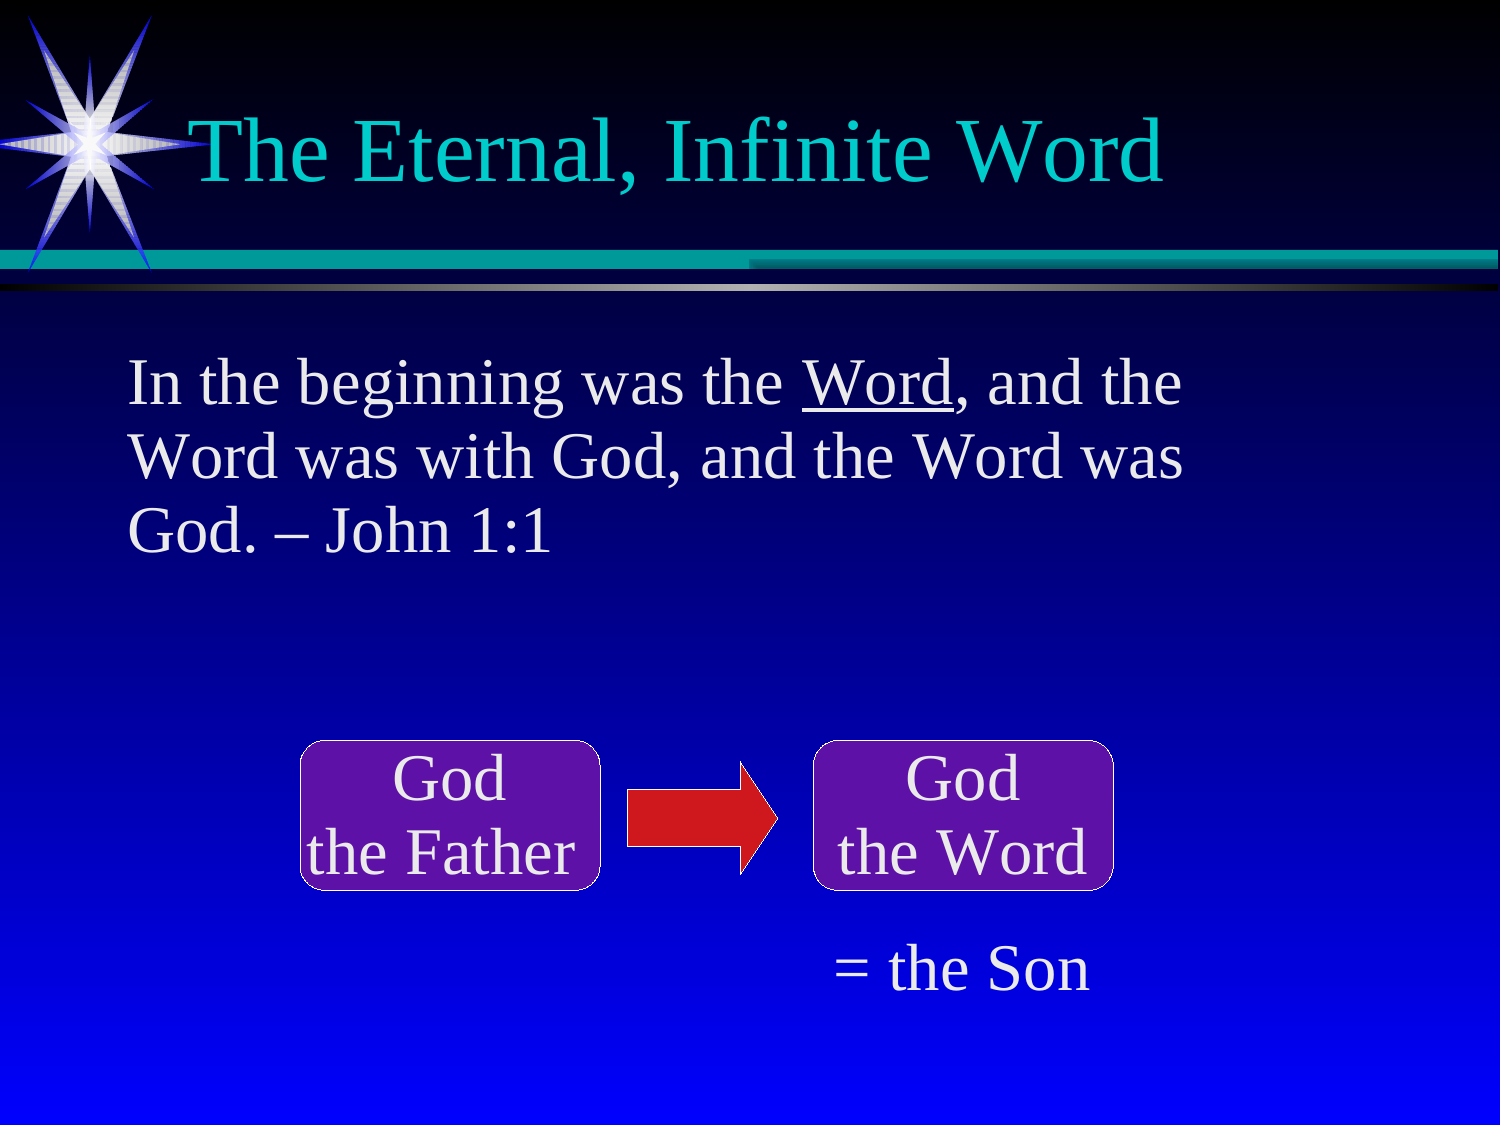

# The Eternal, Infinite Word
In the beginning was the Word, and the Word was with God, and the Word was God. – John 1:1
God
the Father
God
the Word
= the Son